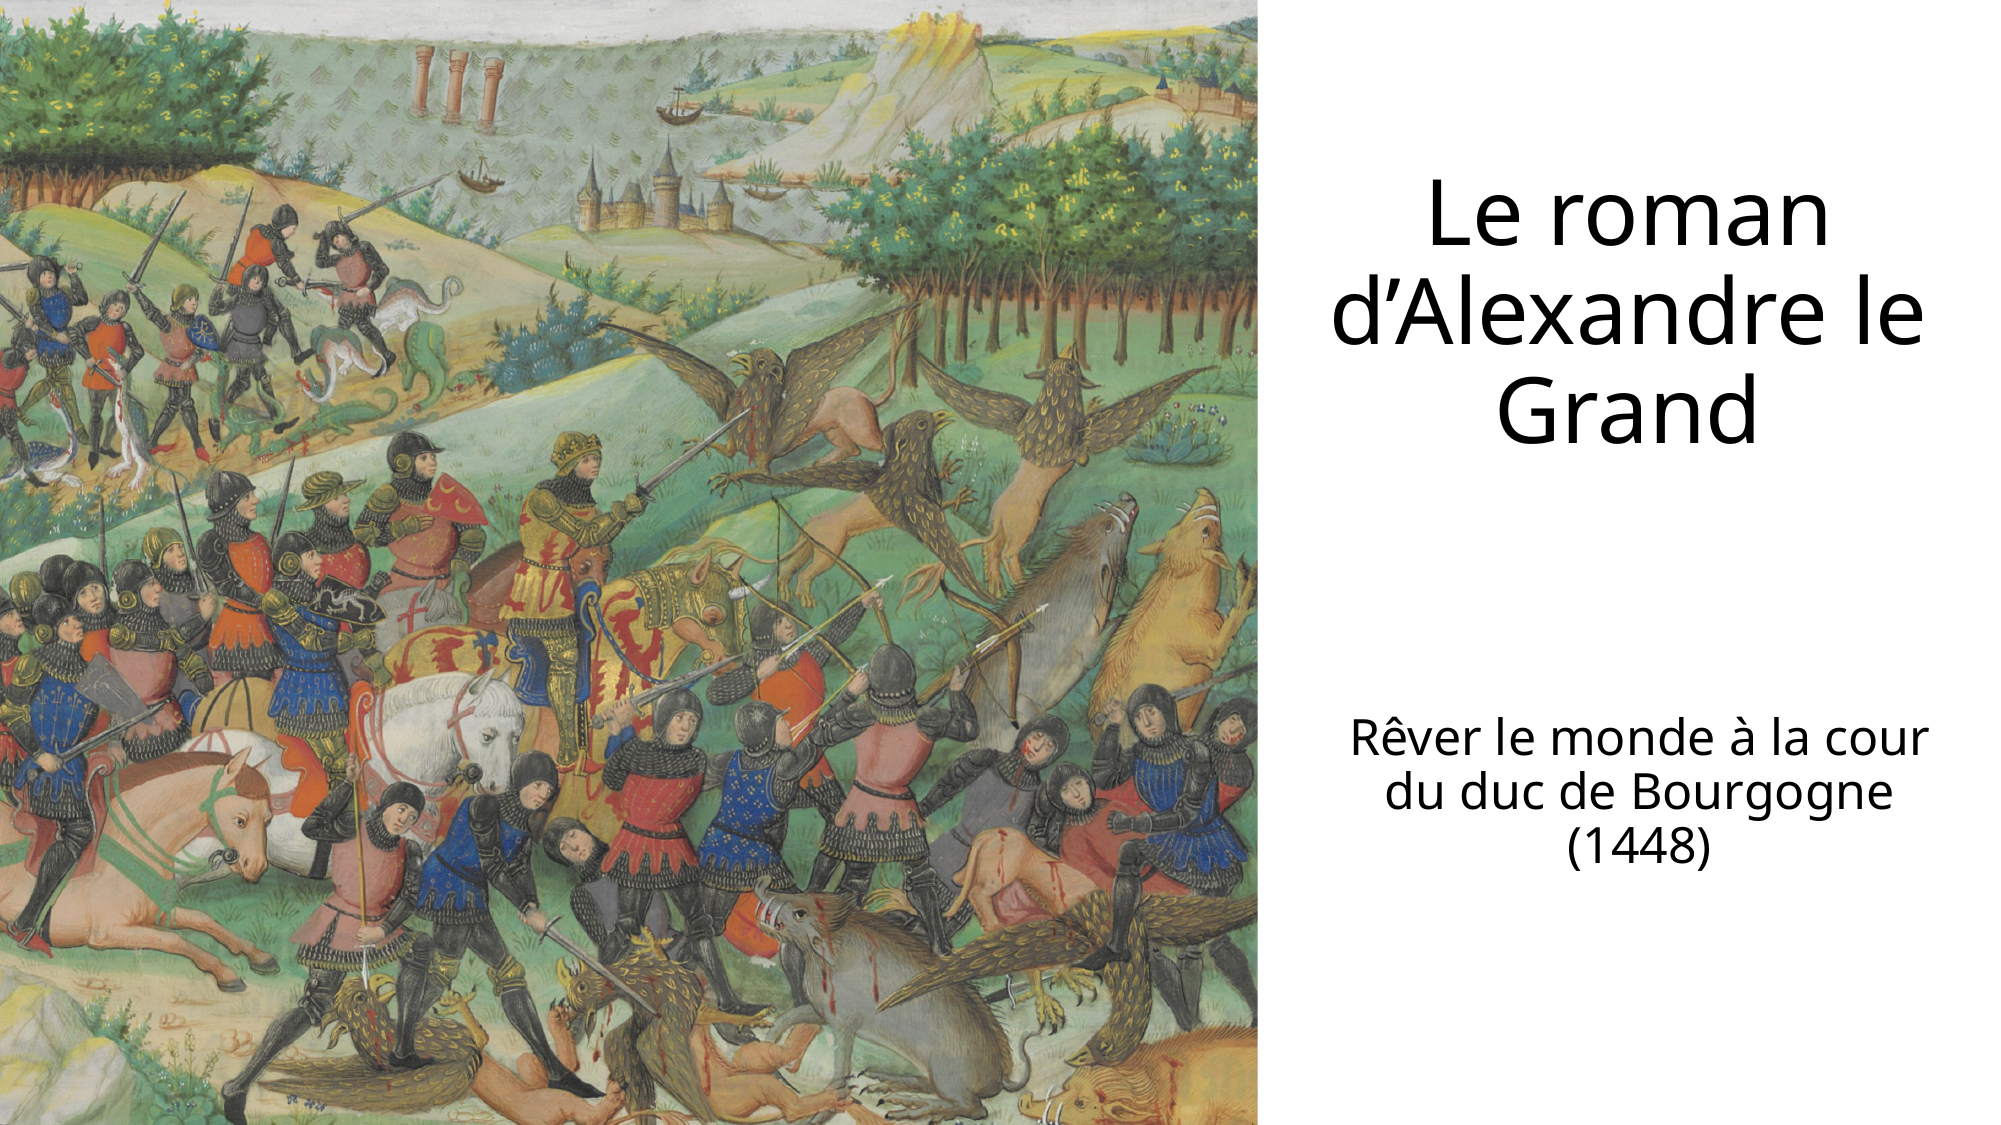

Le roman d’Alexandre le Grand
# Rêver le monde à la cour du duc de Bourgogne (1448)